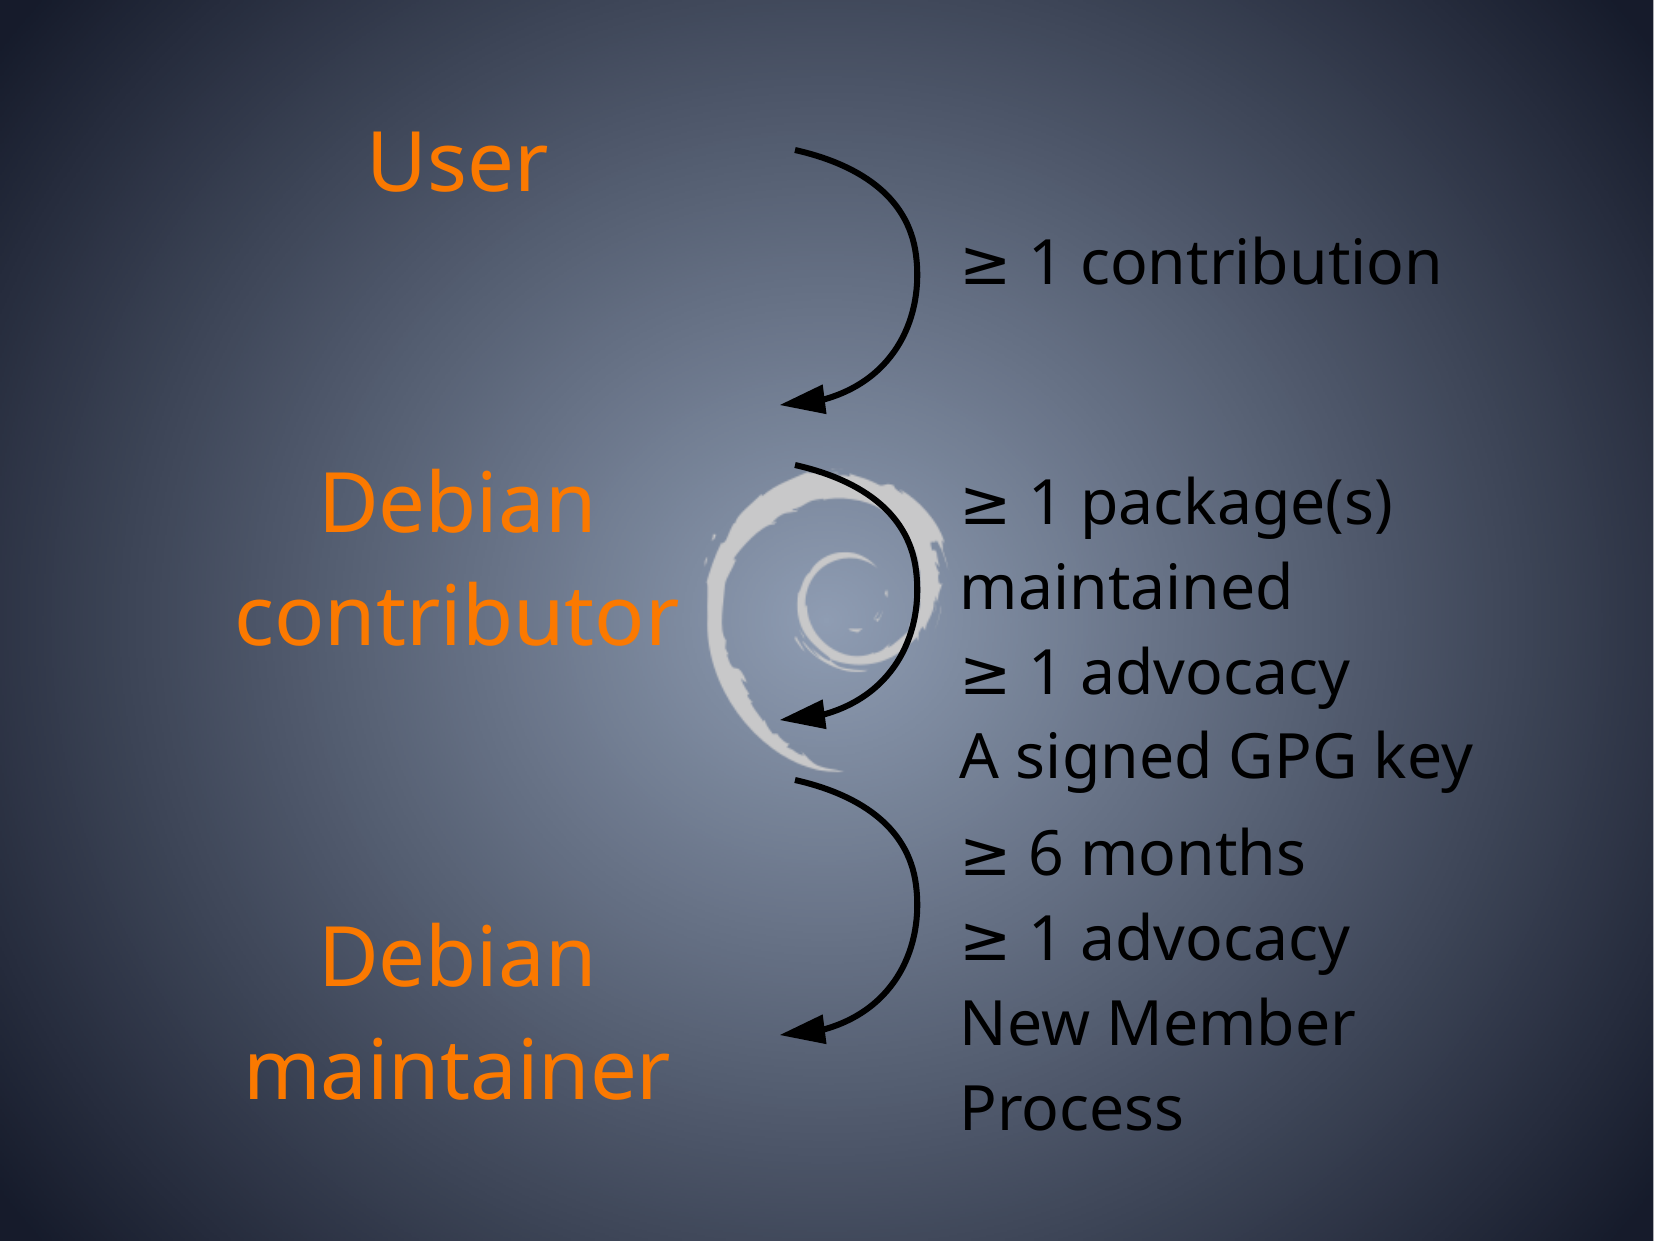

User
Debian contributor
Debian maintainer
≥ 1 contribution
≥ 1 package(s) maintained
≥ 1 advocacy
A signed GPG key
≥ 6 months
≥ 1 advocacy
New Member Process